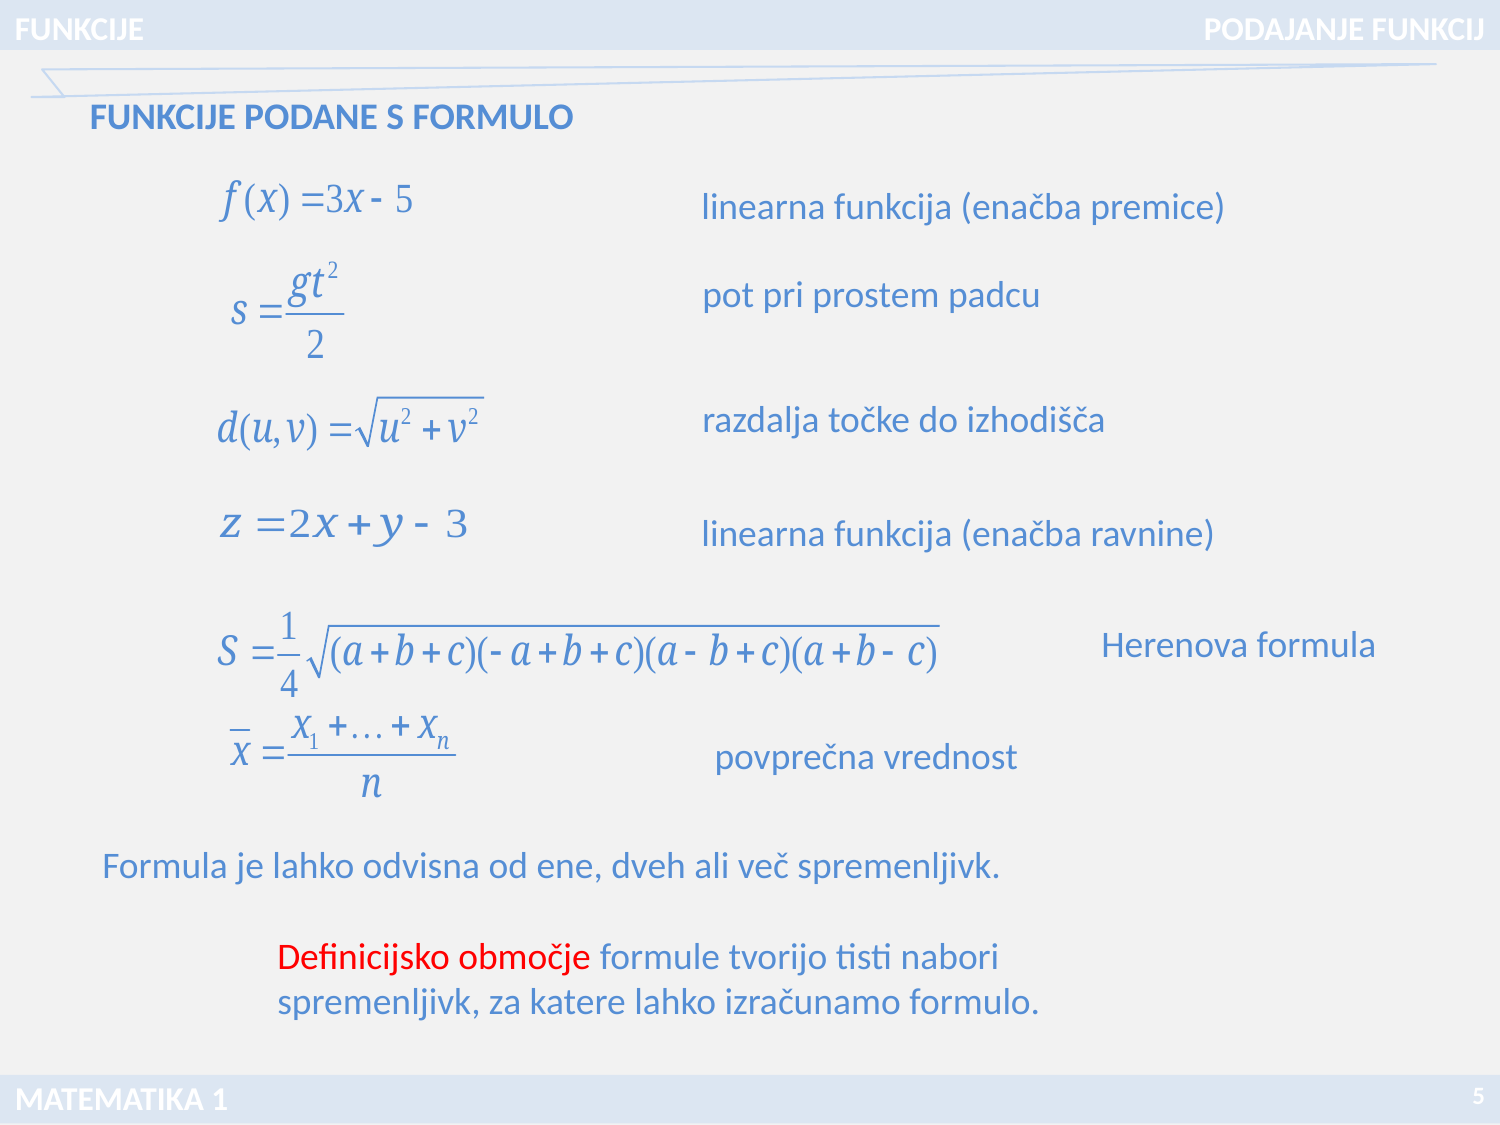

FUNKCIJE
PODAJANJE FUNKCIJ
FUNKCIJE PODANE S FORMULO
linearna funkcija (enačba premice)
pot pri prostem padcu
razdalja točke do izhodišča
linearna funkcija (enačba ravnine)
Herenova formula
povprečna vrednost
Formula je lahko odvisna od ene, dveh ali več spremenljivk.
Definicijsko območje formule tvorijo tisti nabori spremenljivk, za katere lahko izračunamo formulo.
MATEMATIKA 1